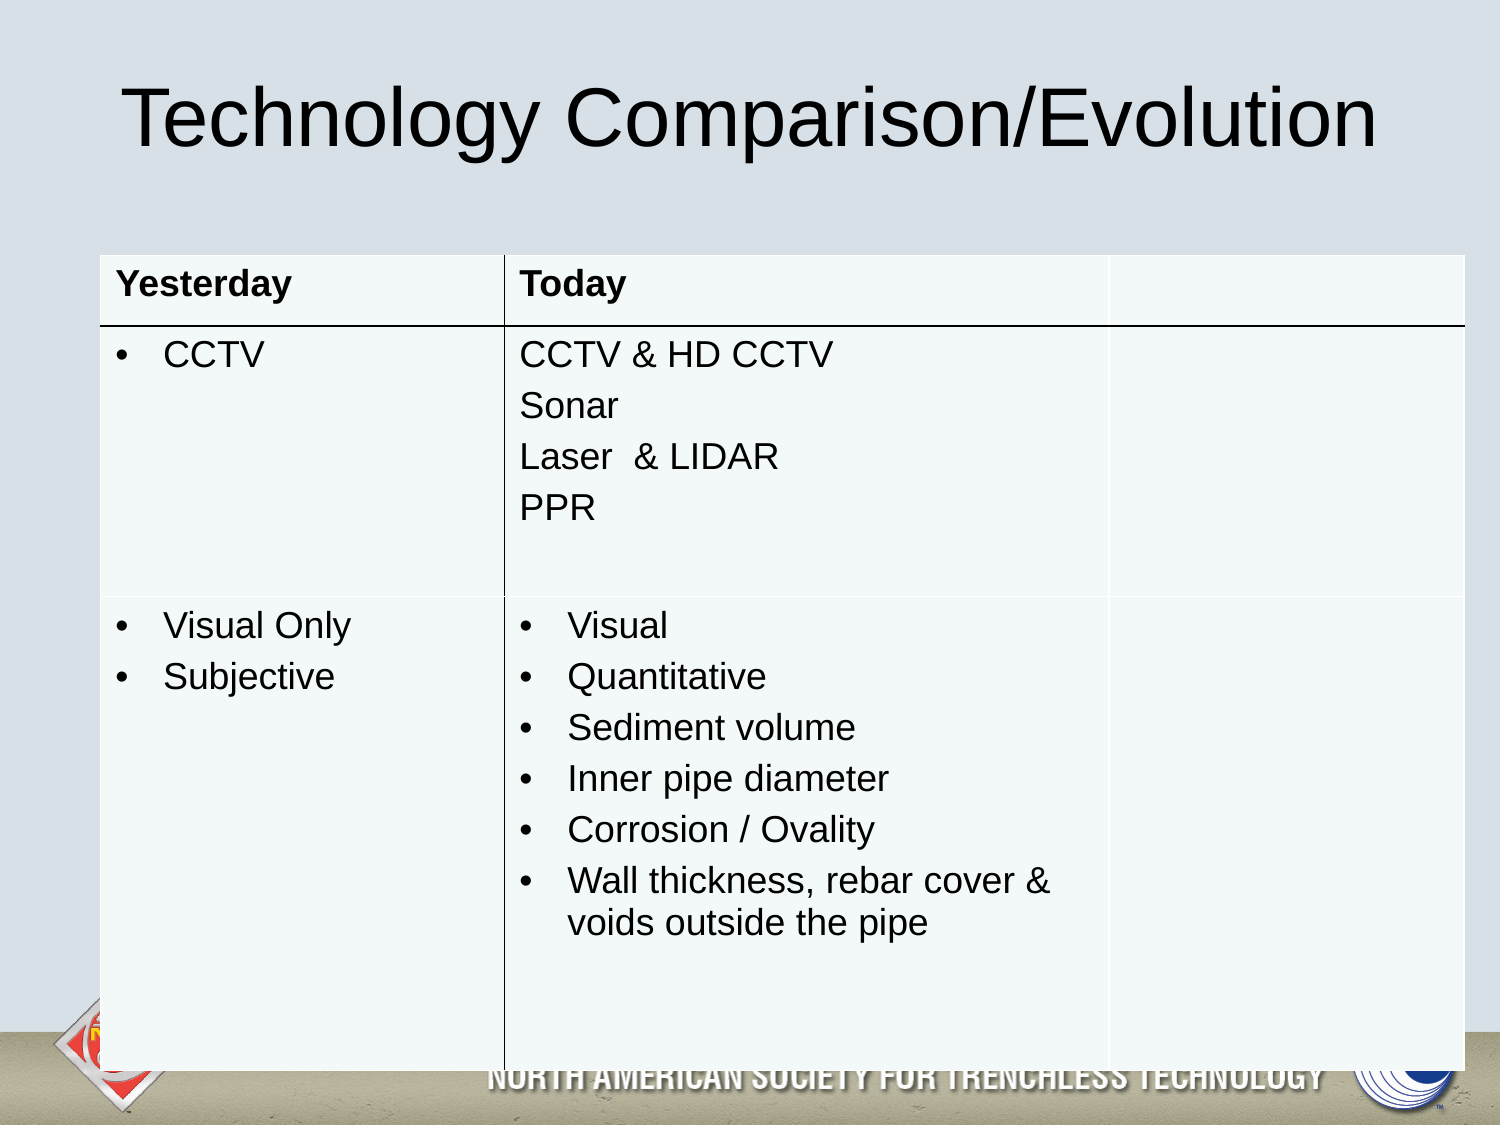

Technology Comparison/Evolution
| Yesterday | Today | |
| --- | --- | --- |
| CCTV | CCTV & HD CCTV Sonar Laser & LIDAR PPR | |
| Visual Only Subjective | Visual Quantitative Sediment volume Inner pipe diameter Corrosion / Ovality Wall thickness, rebar cover & voids outside the pipe | |